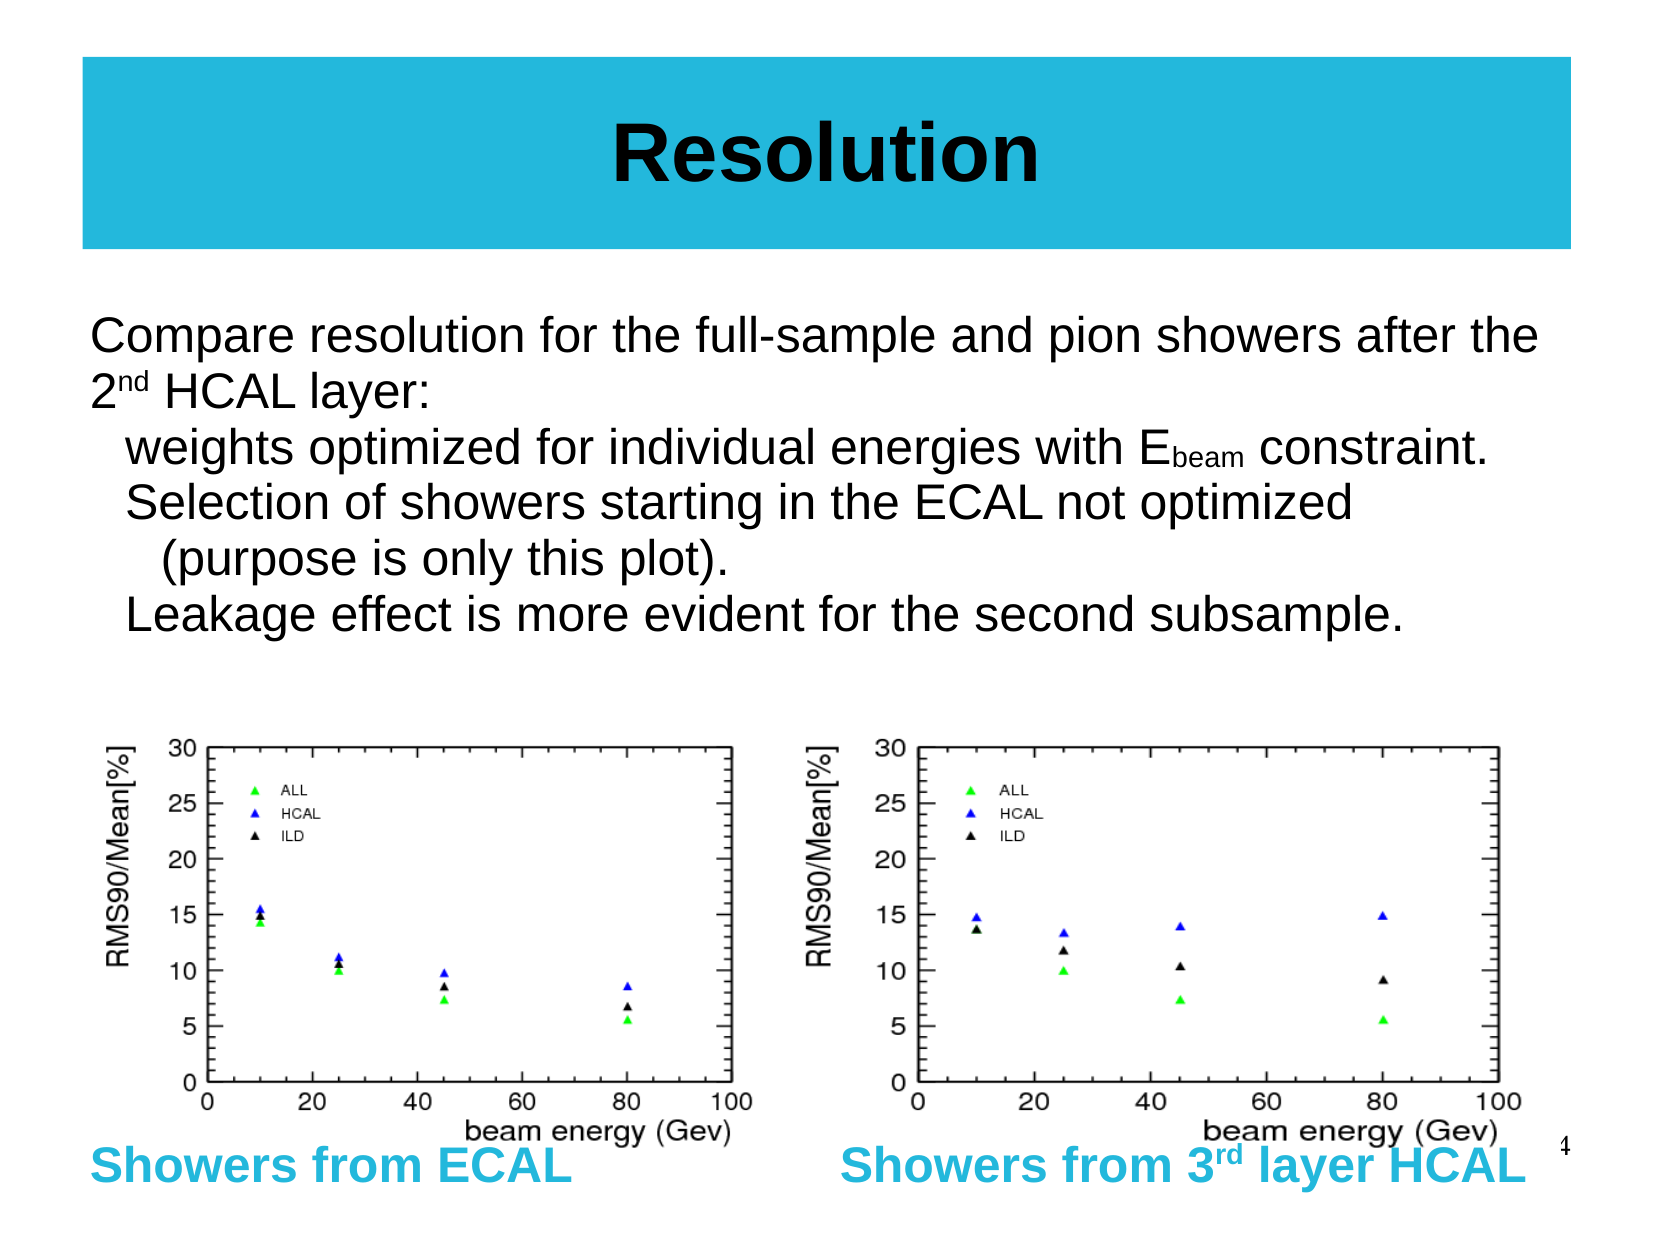

# Resolution
Compare resolution for the full-sample and pion showers after the 2nd HCAL layer:
weights optimized for individual energies with Ebeam constraint.
Selection of showers starting in the ECAL not optimized (purpose is only this plot).
Leakage effect is more evident for the second subsample.
Showers from ECAL
Showers from 3rd layer HCAL
34